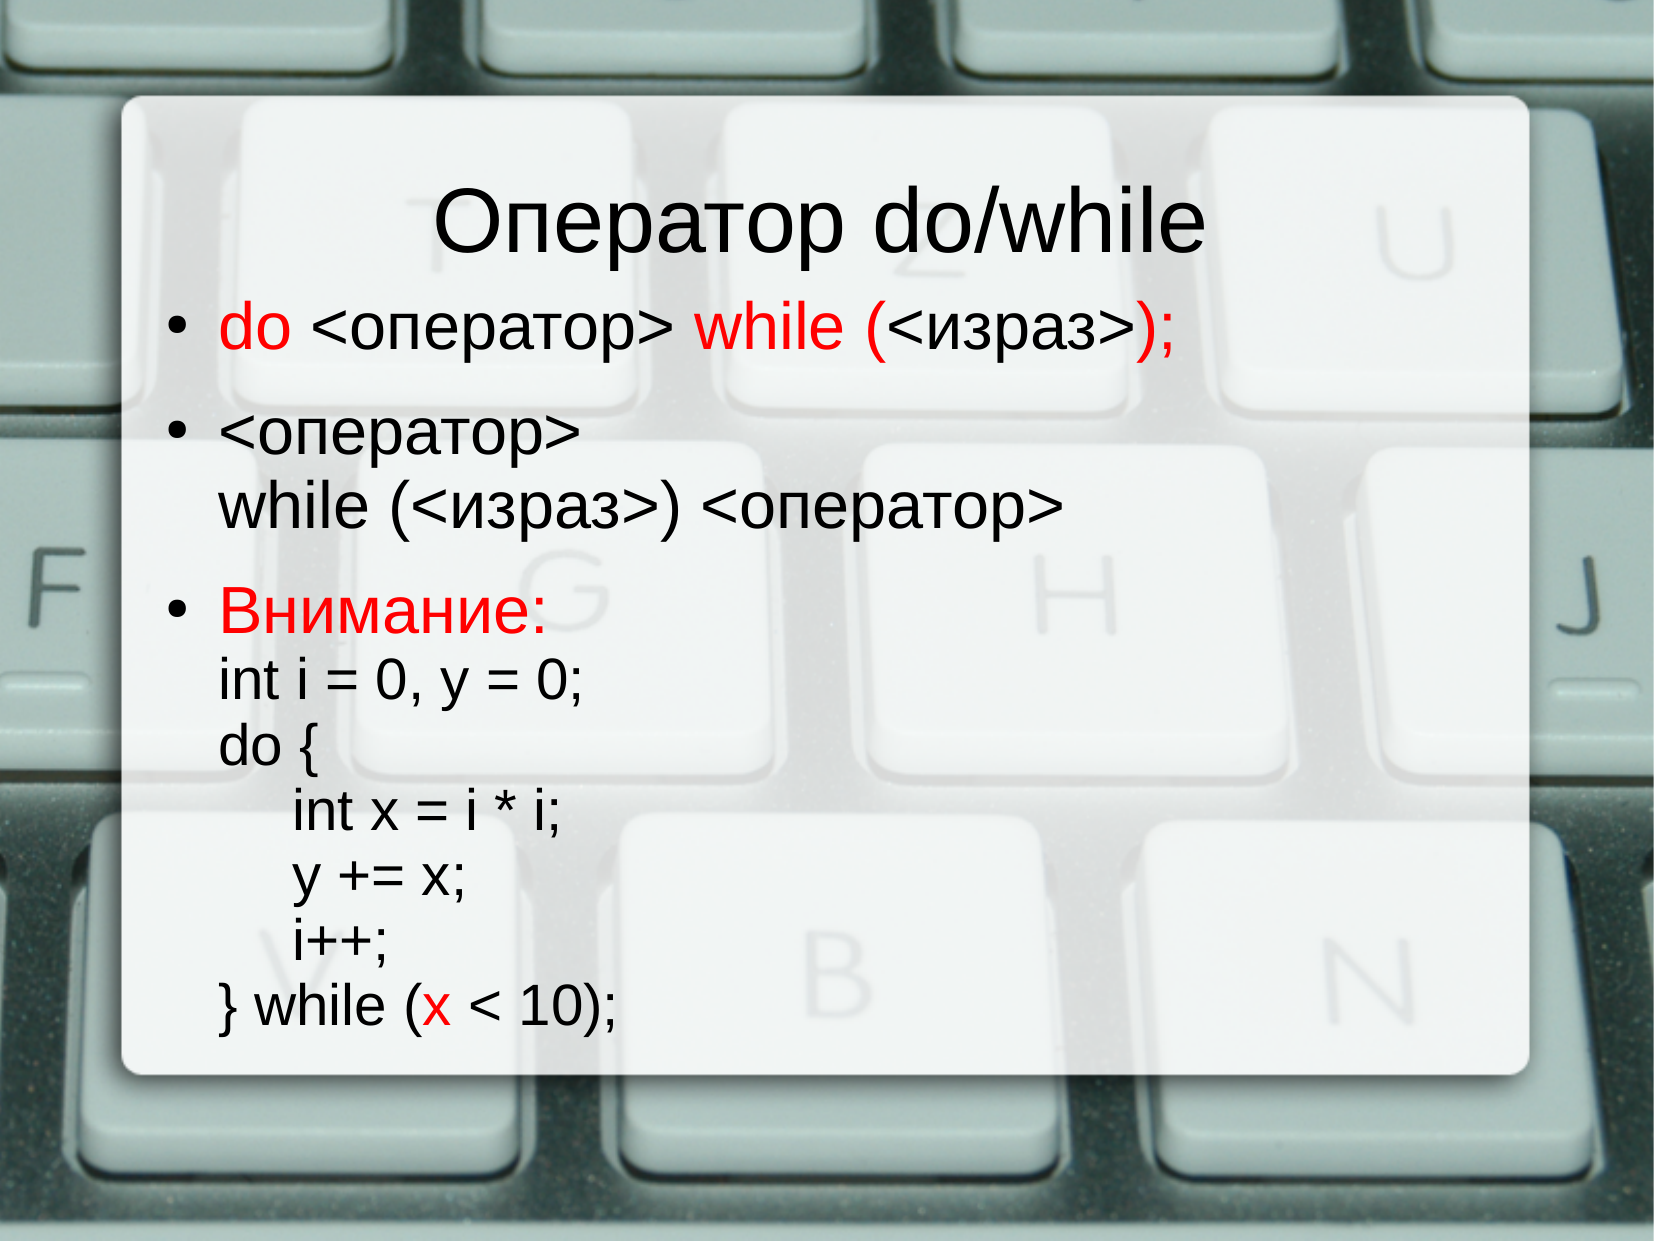

# Оператор do/while
do <оператор> while (<израз>);
<оператор>
while (<израз>) <оператор>
Внимание:
int i = 0, y = 0;
do {
	int x = i * i;
	y += x;
	i++;
} while (x < 10);